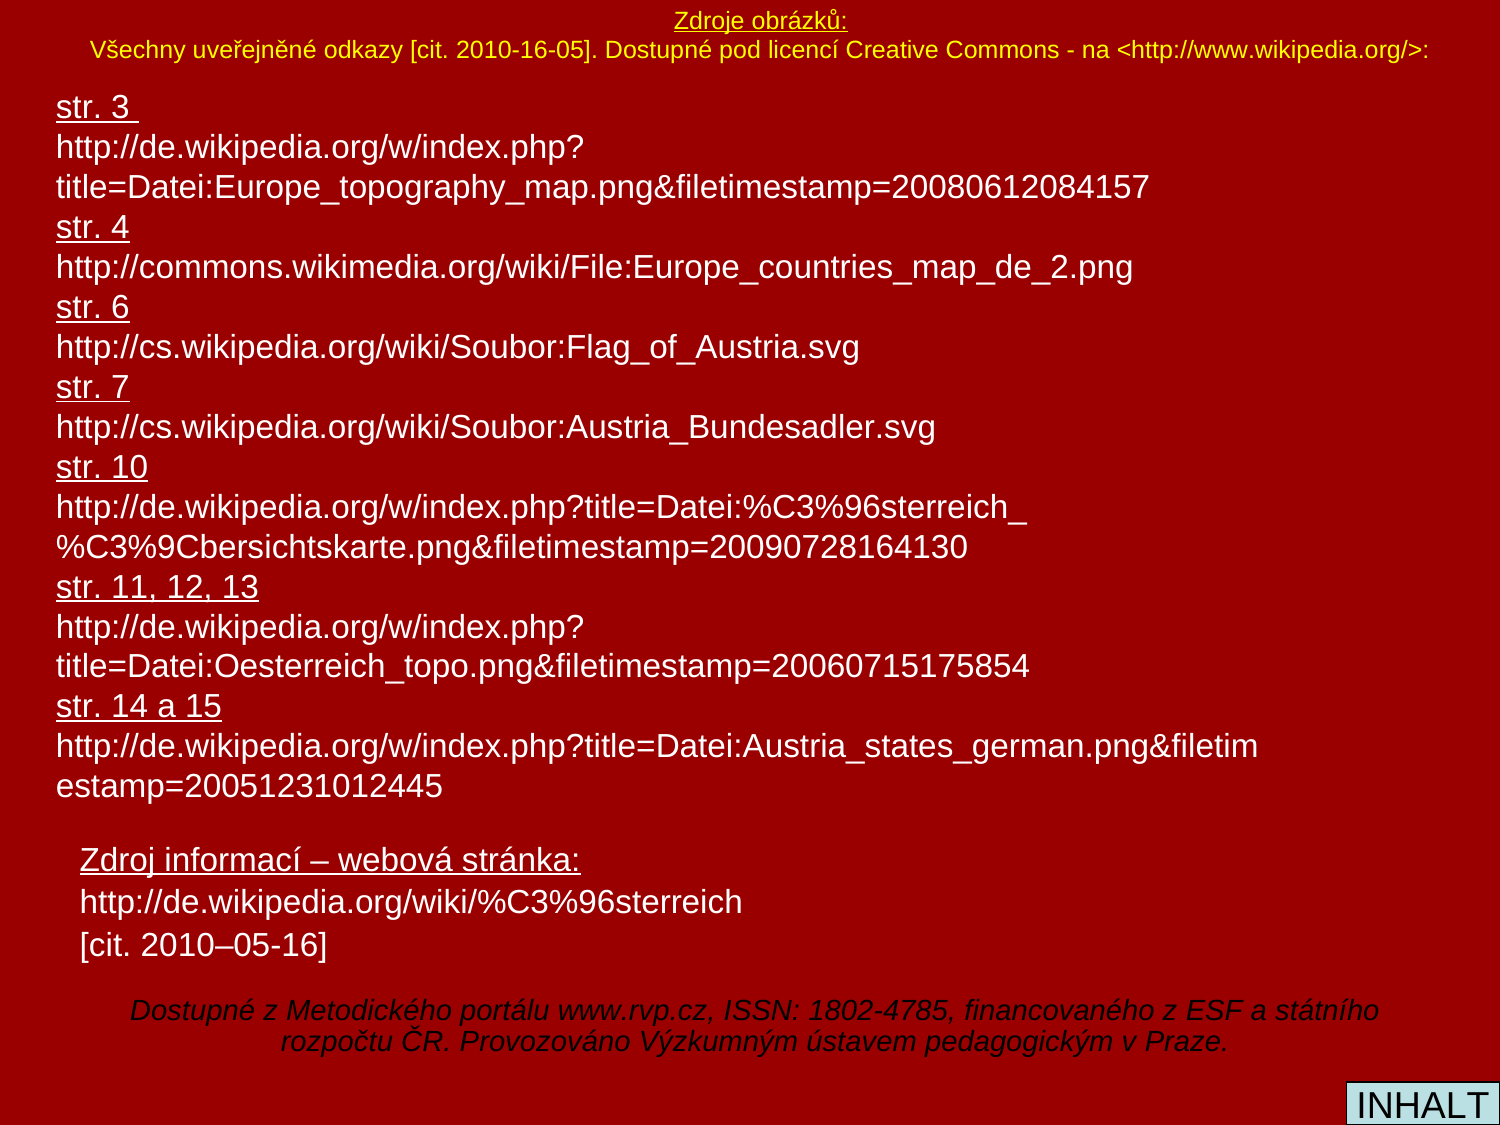

Zdroje obrázků:
Všechny uveřejněné odkazy [cit. 2010-16-05]. Dostupné pod licencí Creative Commons - na <http://www.wikipedia.org/>:
str. 3
http://de.wikipedia.org/w/index.php?title=Datei:Europe_topography_map.png&filetimestamp=20080612084157
str. 4
http://commons.wikimedia.org/wiki/File:Europe_countries_map_de_2.png
str. 6
http://cs.wikipedia.org/wiki/Soubor:Flag_of_Austria.svg
str. 7
http://cs.wikipedia.org/wiki/Soubor:Austria_Bundesadler.svg
str. 10
http://de.wikipedia.org/w/index.php?title=Datei:%C3%96sterreich_%C3%9Cbersichtskarte.png&filetimestamp=20090728164130
str. 11, 12, 13
http://de.wikipedia.org/w/index.php?title=Datei:Oesterreich_topo.png&filetimestamp=20060715175854
str. 14 a 15
http://de.wikipedia.org/w/index.php?title=Datei:Austria_states_german.png&filetim
estamp=20051231012445
Zdroj informací – webová stránka:
http://de.wikipedia.org/wiki/%C3%96sterreich
[cit. 2010–05-16]
# Dostupné z Metodického portálu www.rvp.cz, ISSN: 1802-4785, financovaného z ESF a státního rozpočtu ČR. Provozováno Výzkumným ústavem pedagogickým v Praze.
INHALT